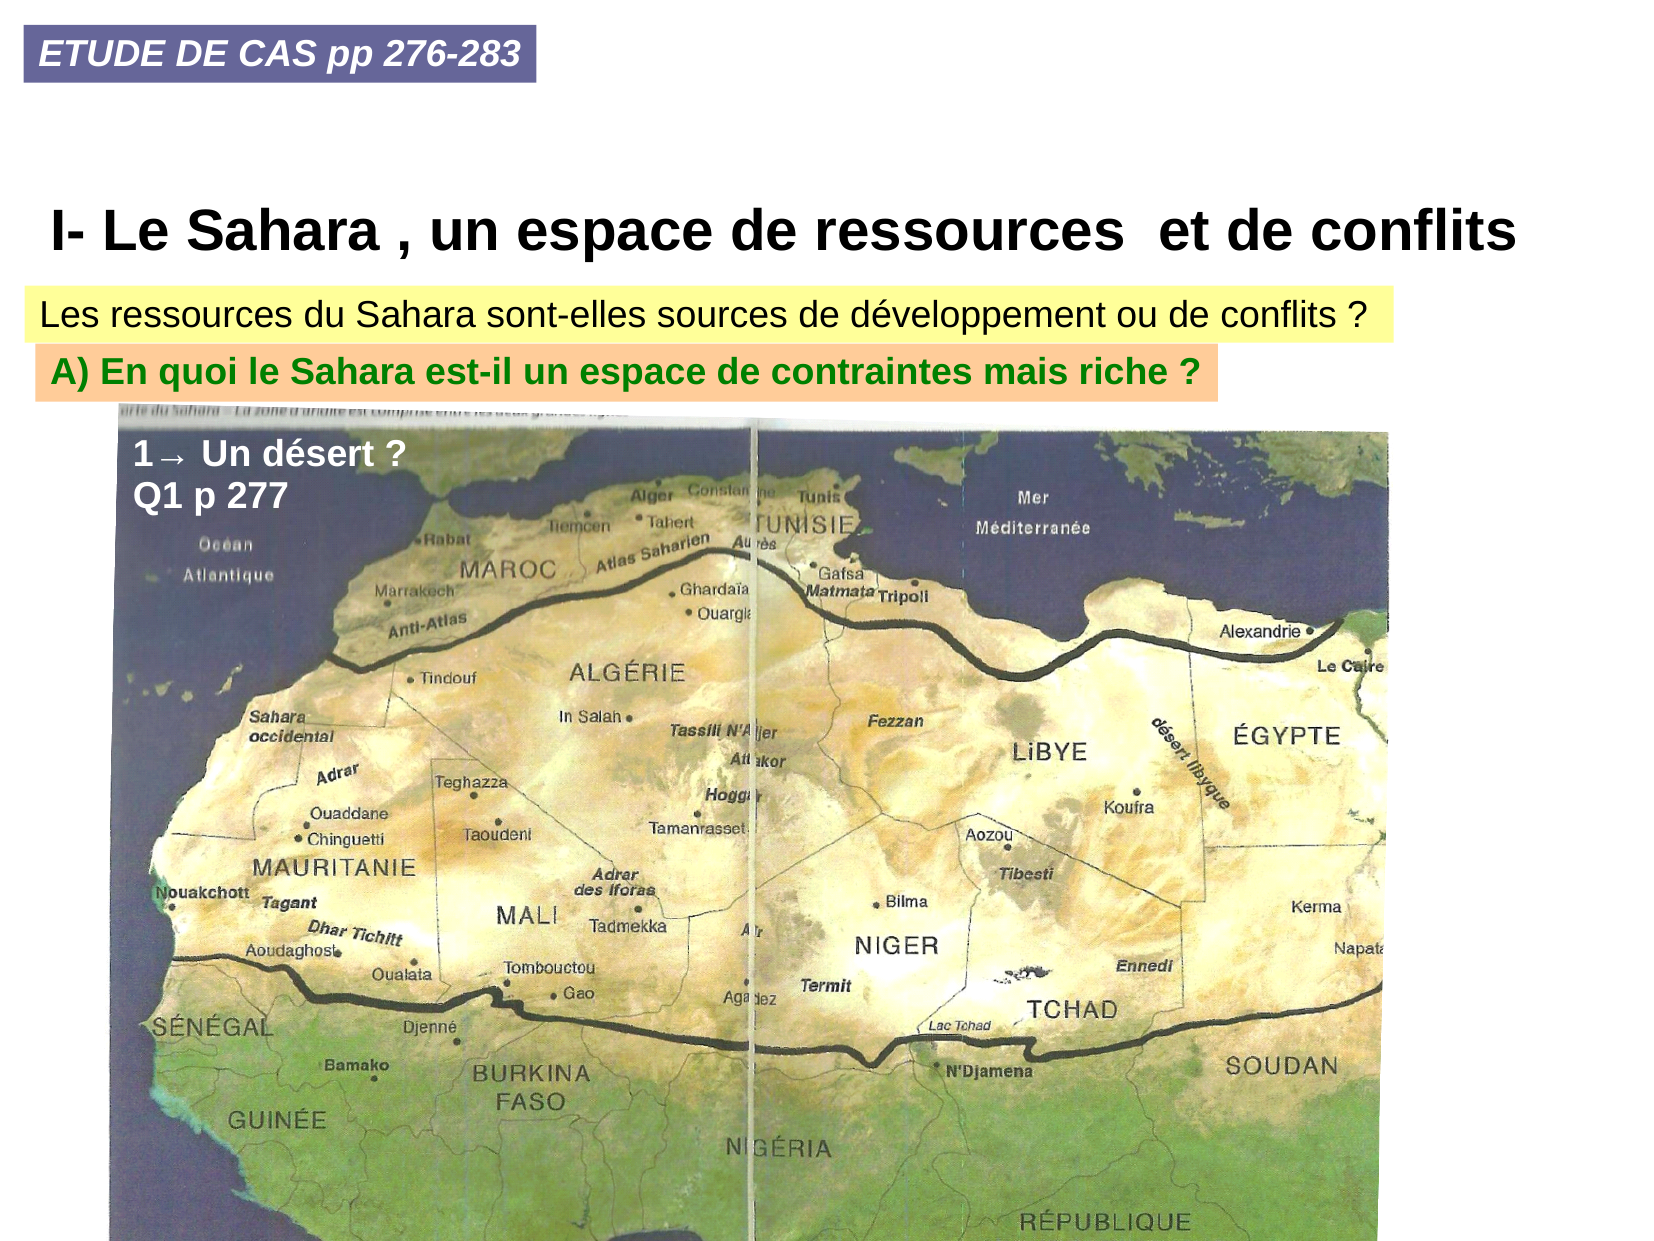

ETUDE DE CAS pp 276-283
I- Le Sahara , un espace de ressources et de conflits
Les ressources du Sahara sont-elles sources de développement ou de conflits ?
A) En quoi le Sahara est-il un espace de contraintes mais riche ?
1→ Un désert ?
Q1 p 277